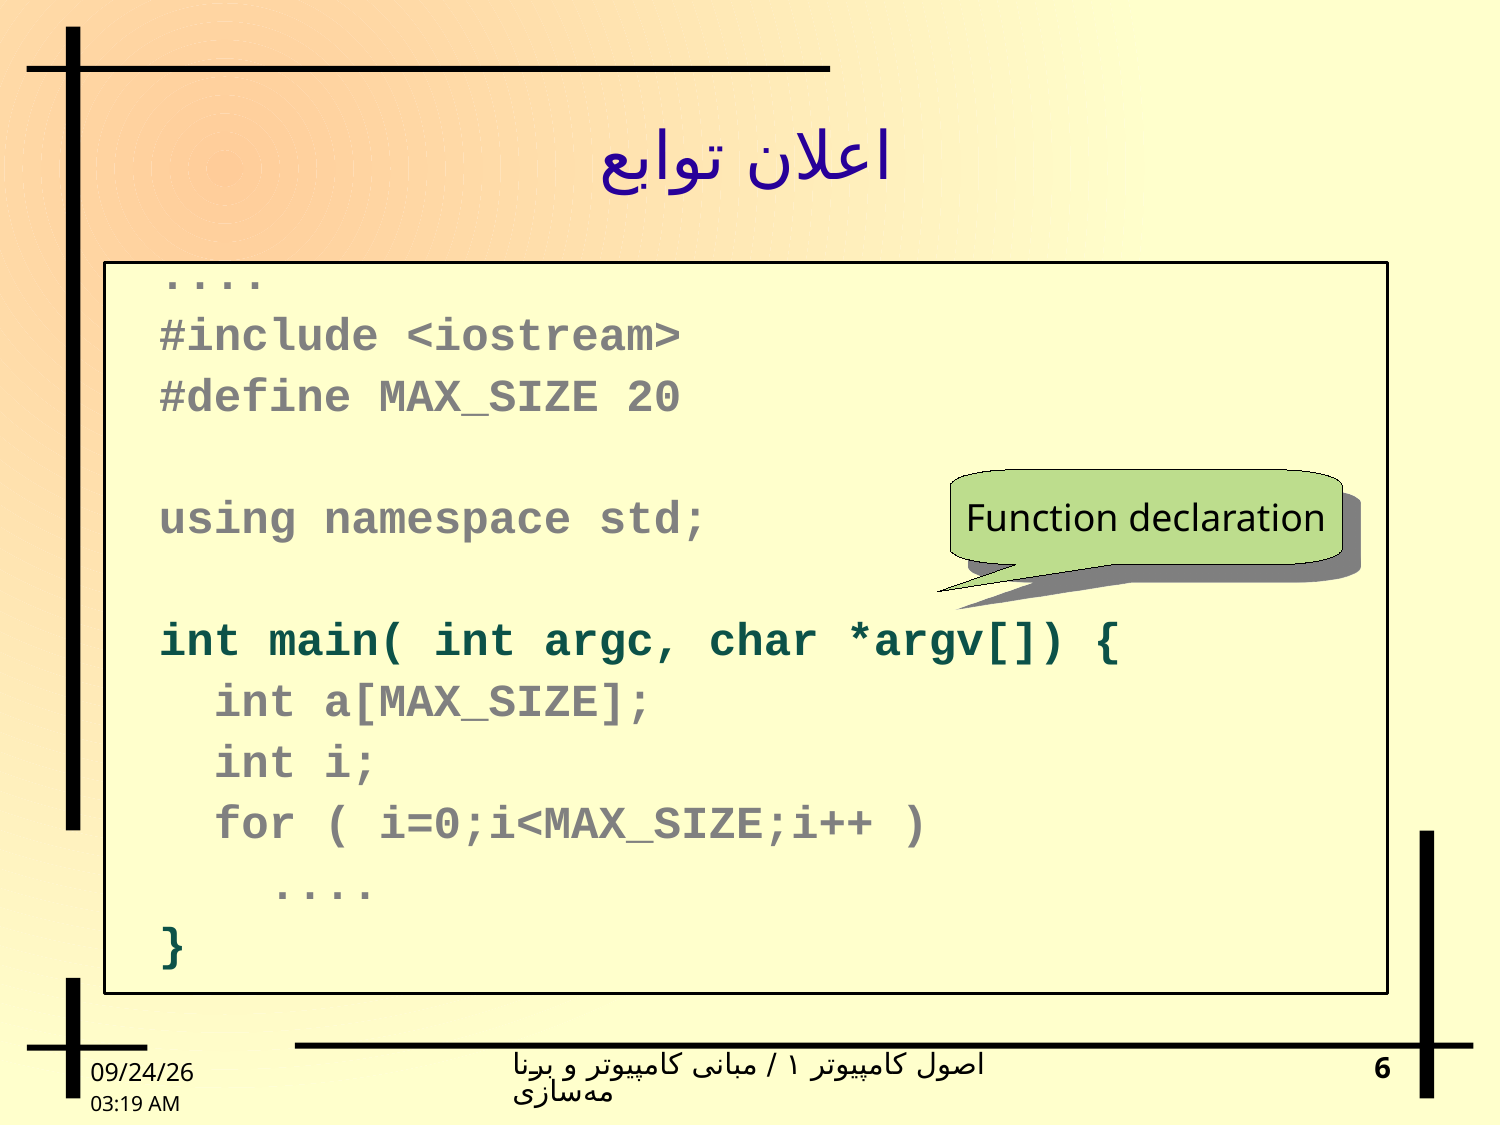

# اعلان توابع
....
#include <iostream>
#define MAX_SIZE 20
using namespace std;
int main( int argc, char *argv[]) {
 int a[MAX_SIZE];
 int i;
 for ( i=0;i<MAX_SIZE;i++ )
 ....
}
Function declaration
اصول کامپیوتر ۱ / مبانی کامپیوتر و برنامه‌سازی
6